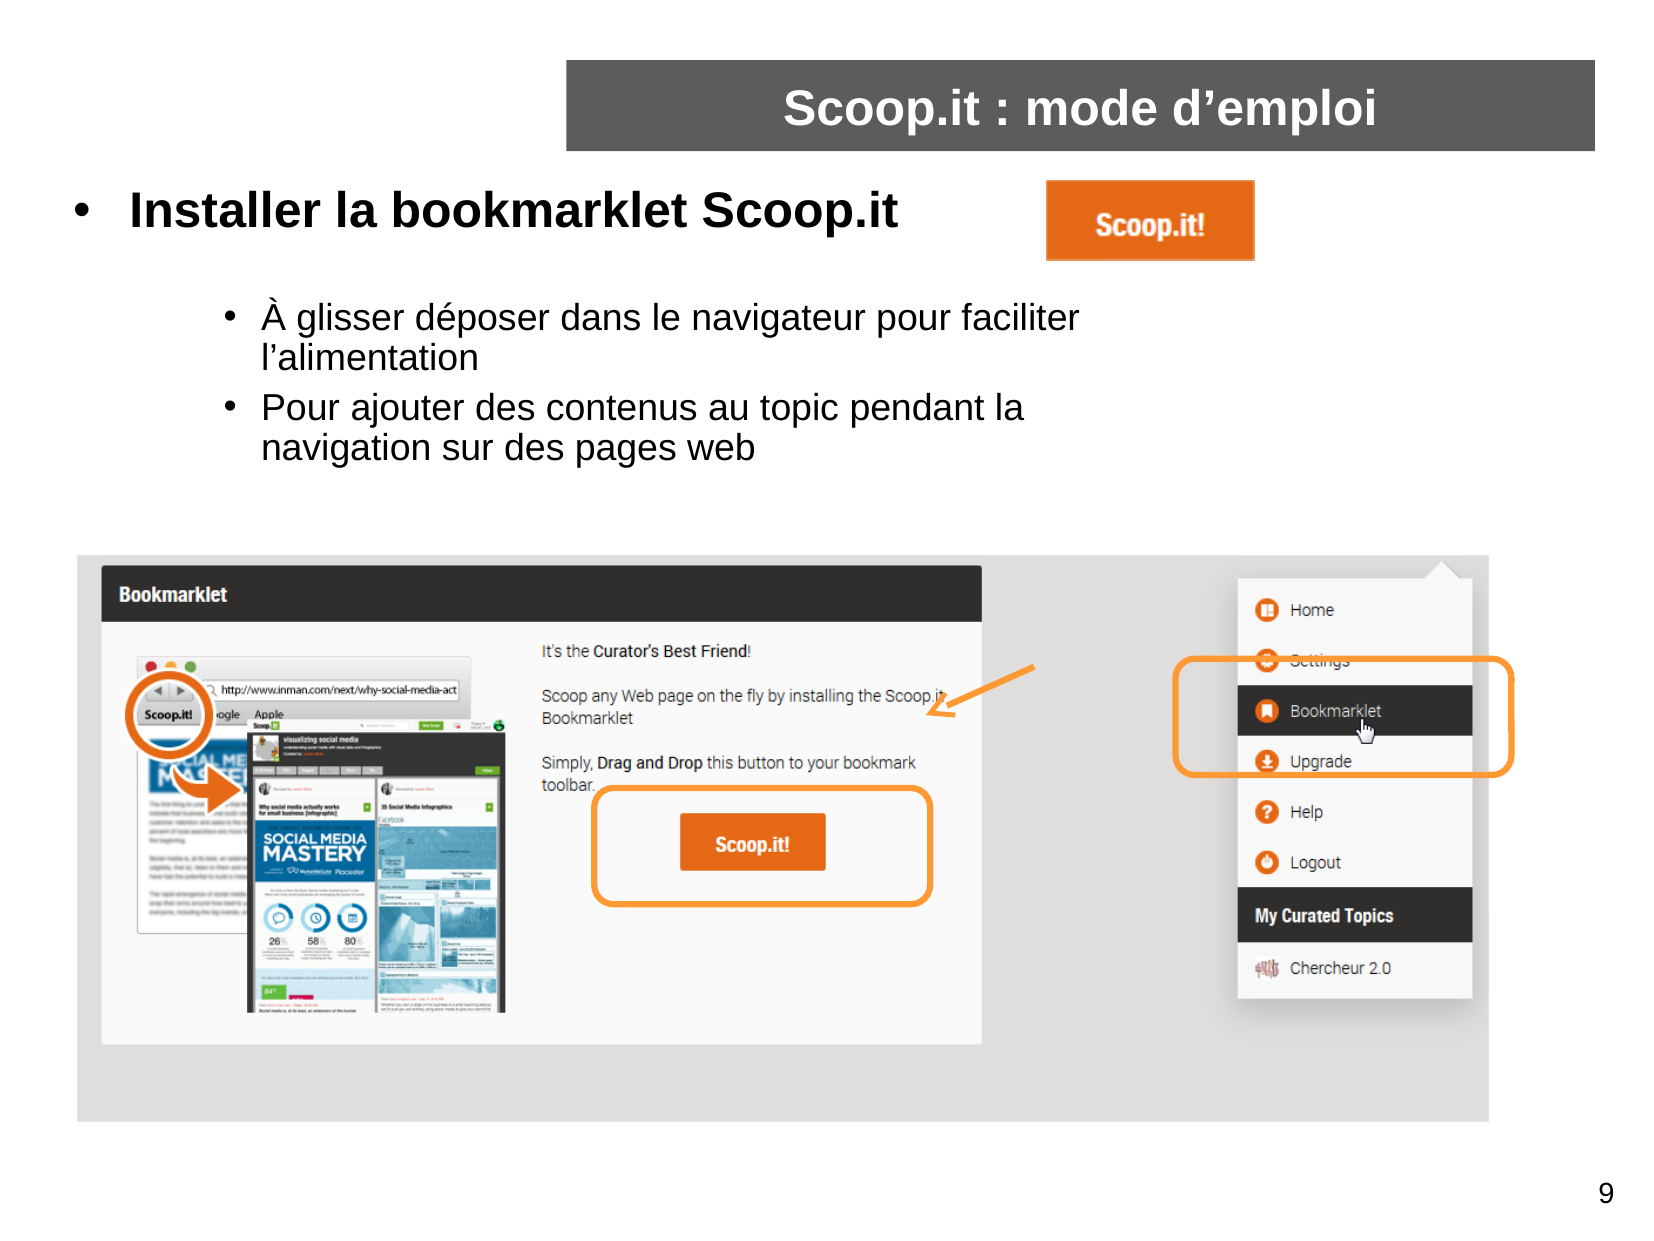

Scoop.it : mode d’emploi
Installer la bookmarklet Scoop.it
À glisser déposer dans le navigateur pour faciliter l’alimentation
Pour ajouter des contenus au topic pendant la navigation sur des pages web